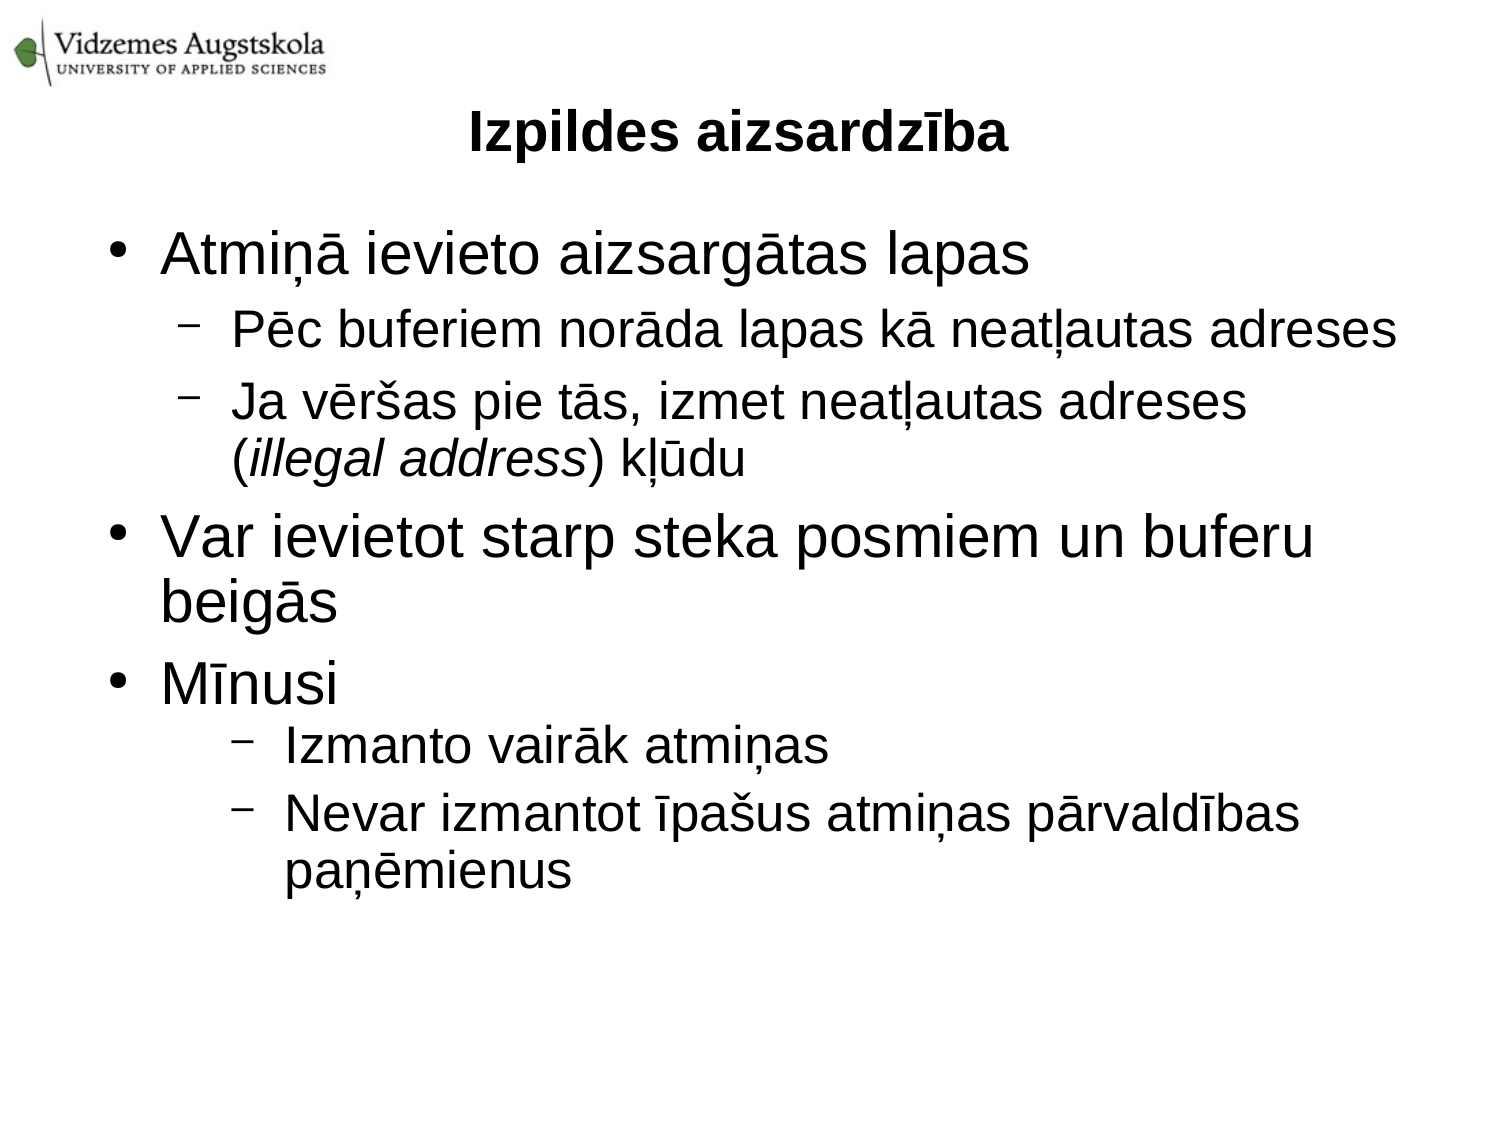

# Izpildes aizsardzība
Atmiņā ievieto aizsargātas lapas
Pēc buferiem norāda lapas kā neatļautas adreses
Ja vēršas pie tās, izmet neatļautas adreses (illegal address) kļūdu
Var ievietot starp steka posmiem un buferu beigās
Mīnusi
Izmanto vairāk atmiņas
Nevar izmantot īpašus atmiņas pārvaldības paņēmienus